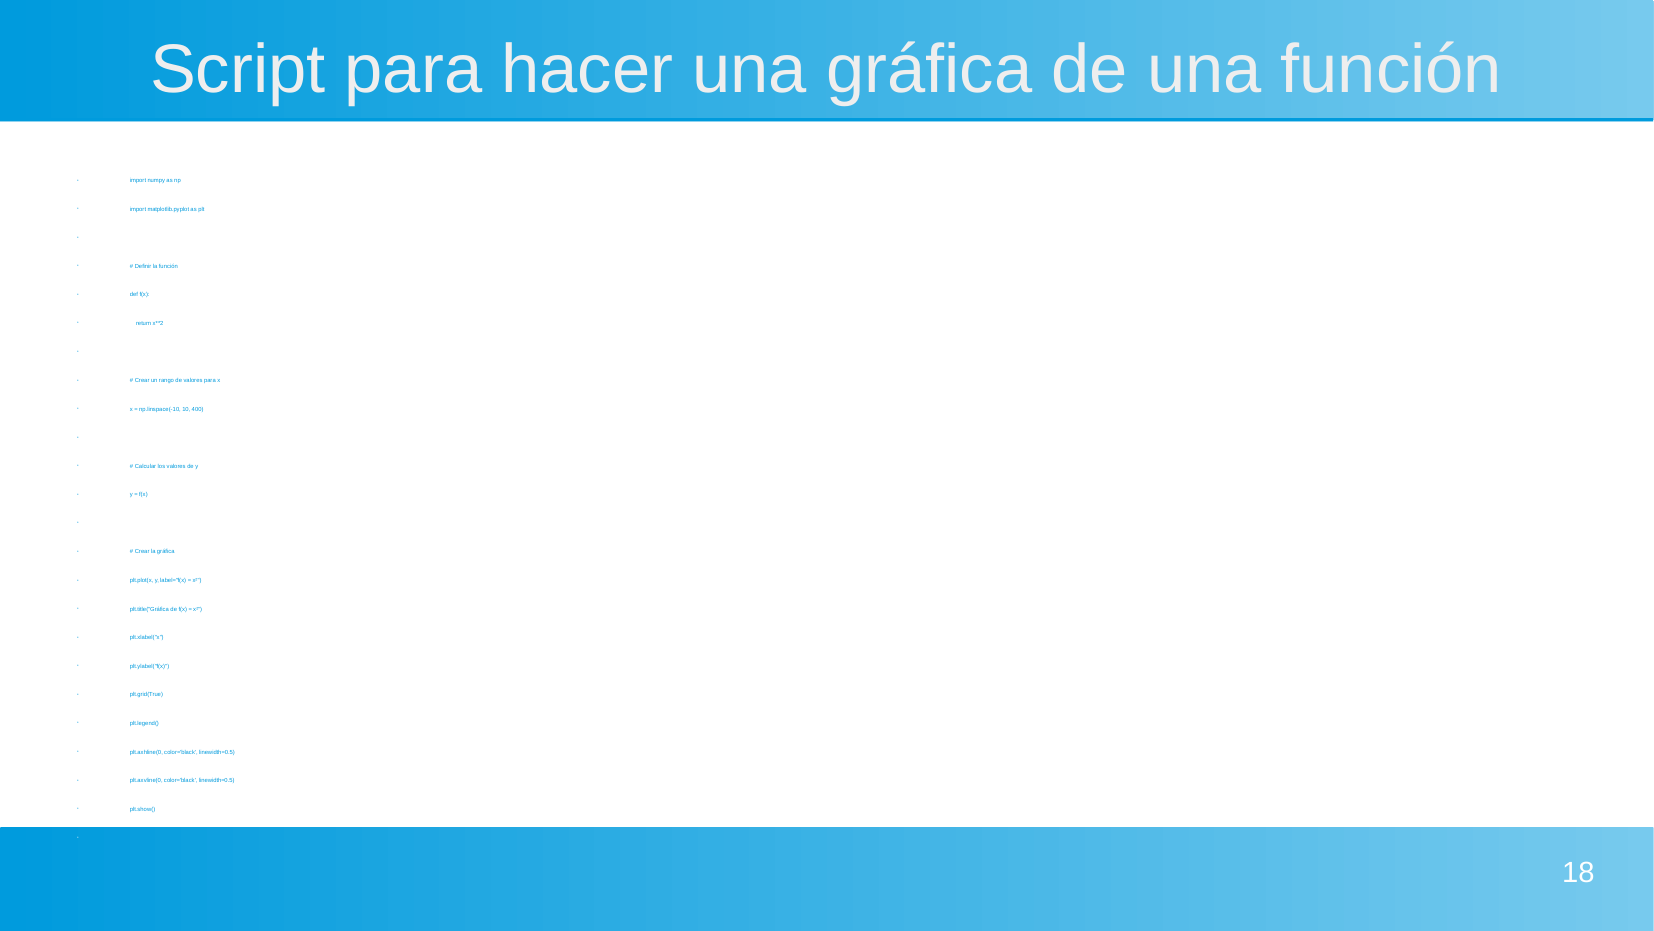

# Script para hacer una gráfica de una función
import numpy as np
import matplotlib.pyplot as plt
# Definir la función
def f(x):
 return x**2
# Crear un rango de valores para x
x = np.linspace(-10, 10, 400)
# Calcular los valores de y
y = f(x)
# Crear la gráfica
plt.plot(x, y, label="f(x) = x²")
plt.title("Gráfica de f(x) = x²")
plt.xlabel("x")
plt.ylabel("f(x)")
plt.grid(True)
plt.legend()
plt.axhline(0, color='black', linewidth=0.5)
plt.axvline(0, color='black', linewidth=0.5)
plt.show()
18